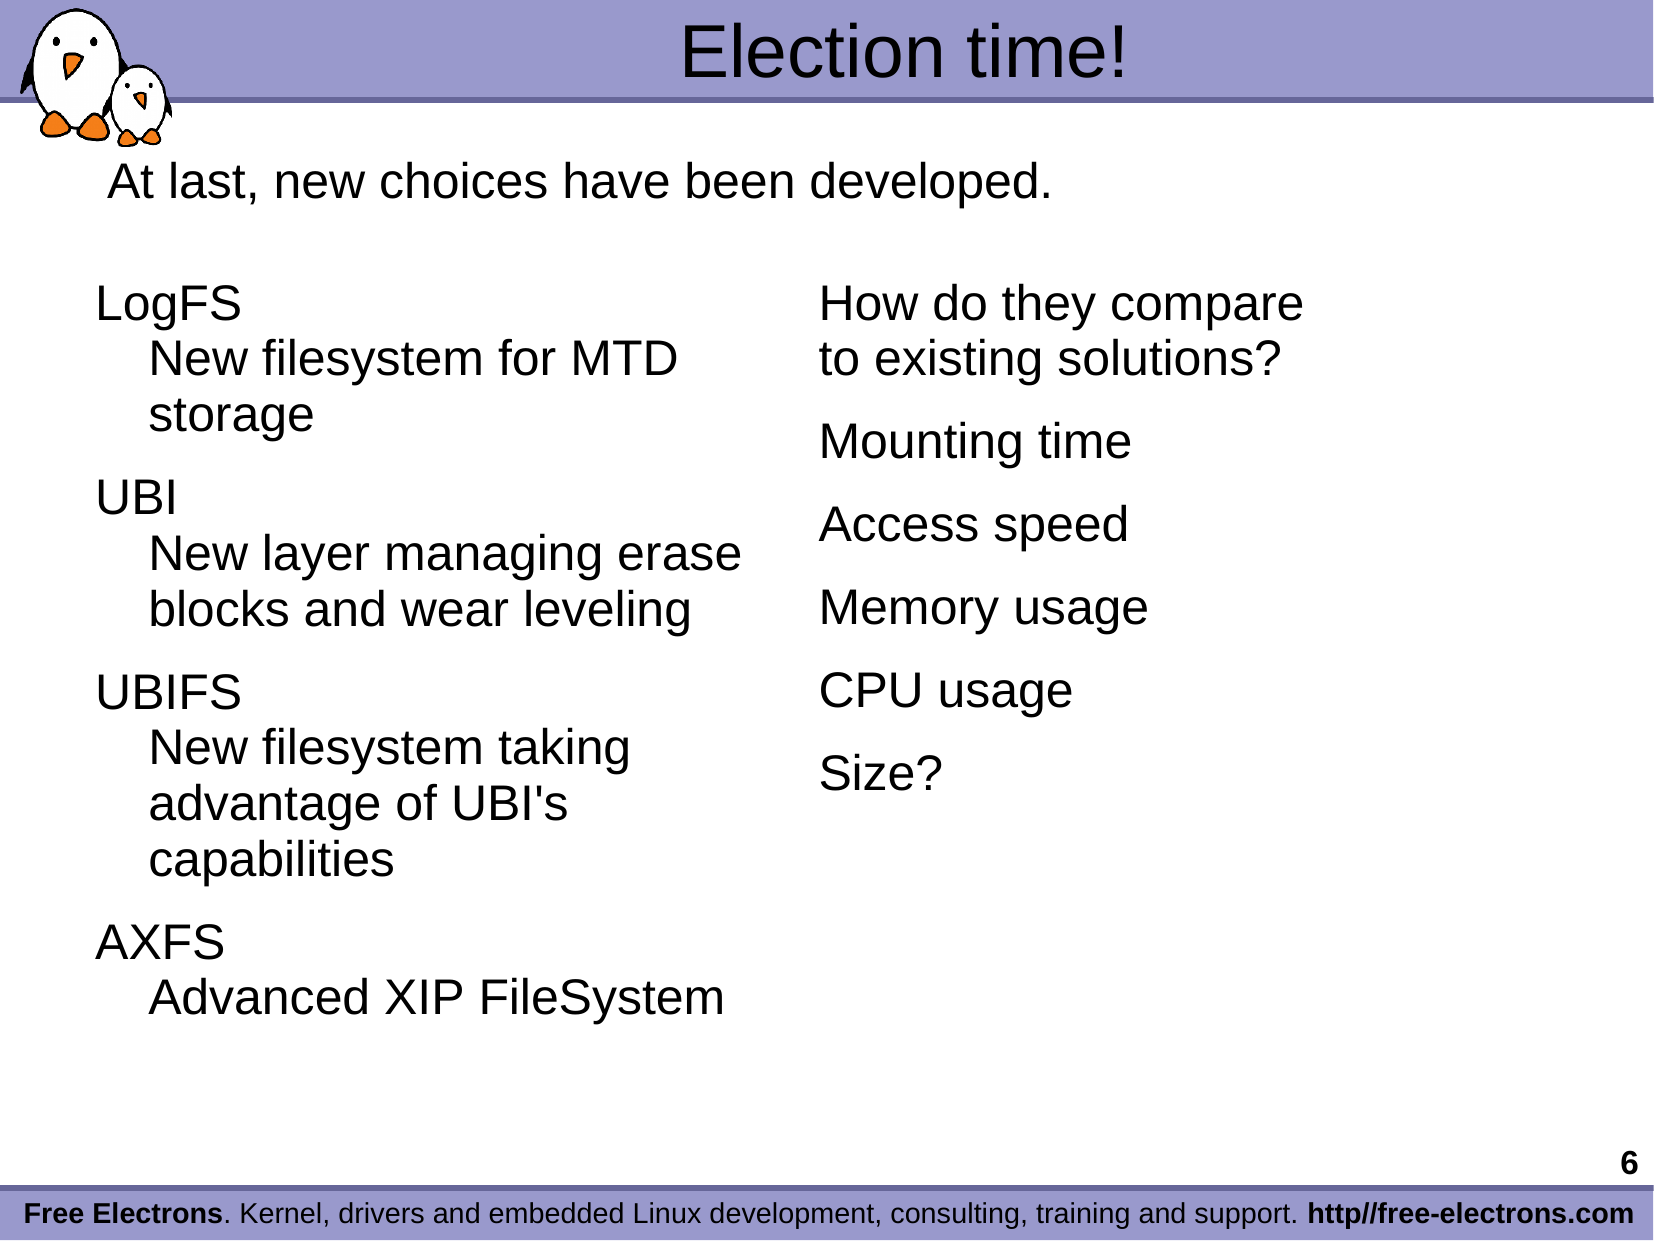

# Election time!
At last, new choices have been developed.
LogFS
New filesystem for MTD
storage
UBI
New layer managing erase blocks and wear leveling
UBIFS
New filesystem taking advantage of UBI's capabilities
AXFS
Advanced XIP FileSystem
How do they compare
to existing solutions?
Mounting time
Access speed
Memory usage
CPU usage
Size?